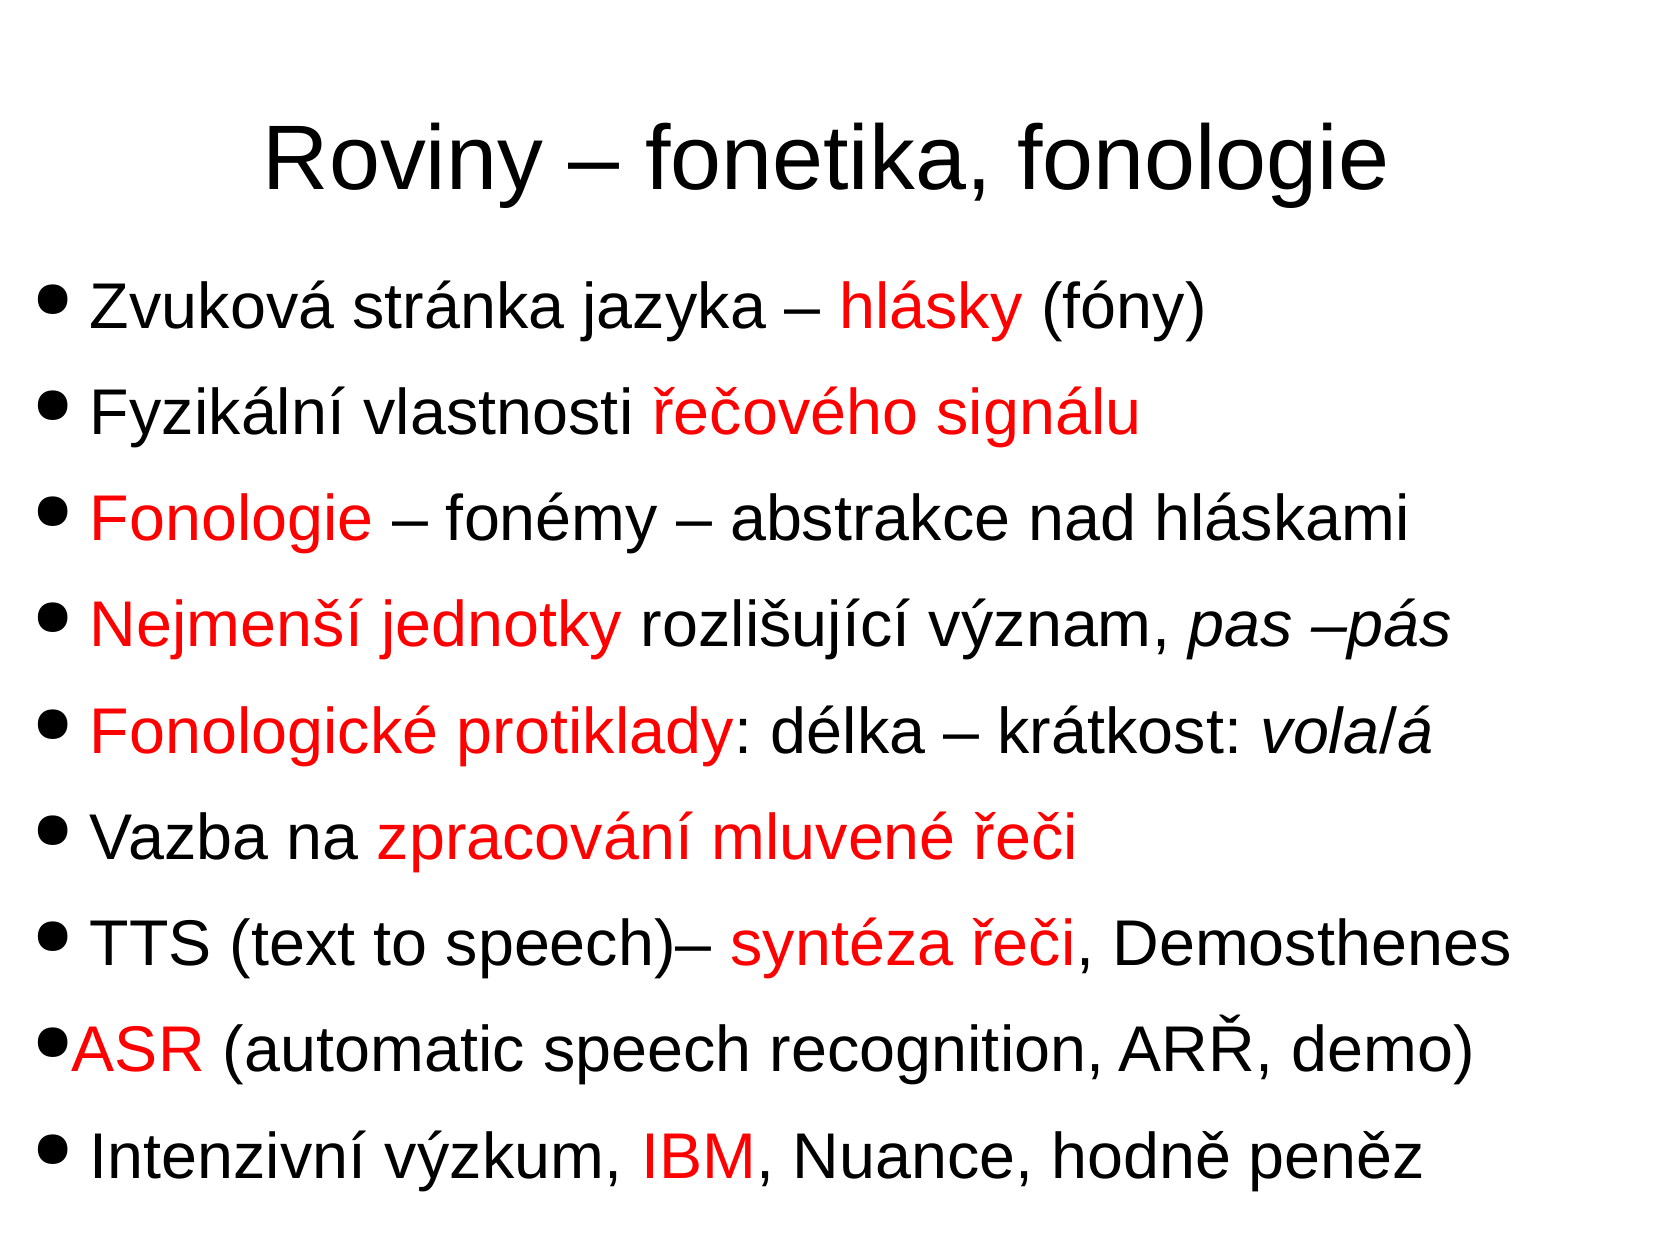

# Roviny – fonetika, fonologie
 Zvuková stránka jazyka – hlásky (fóny)
 Fyzikální vlastnosti řečového signálu
 Fonologie – fonémy – abstrakce nad hláskami
 Nejmenší jednotky rozlišující význam, pas –pás
 Fonologické protiklady: délka – krátkost: vola/á
 Vazba na zpracování mluvené řeči
 TTS (text to speech)– syntéza řeči, Demosthenes
ASR (automatic speech recognition, ARŘ, demo)
 Intenzivní výzkum, IBM, Nuance, hodně peněz